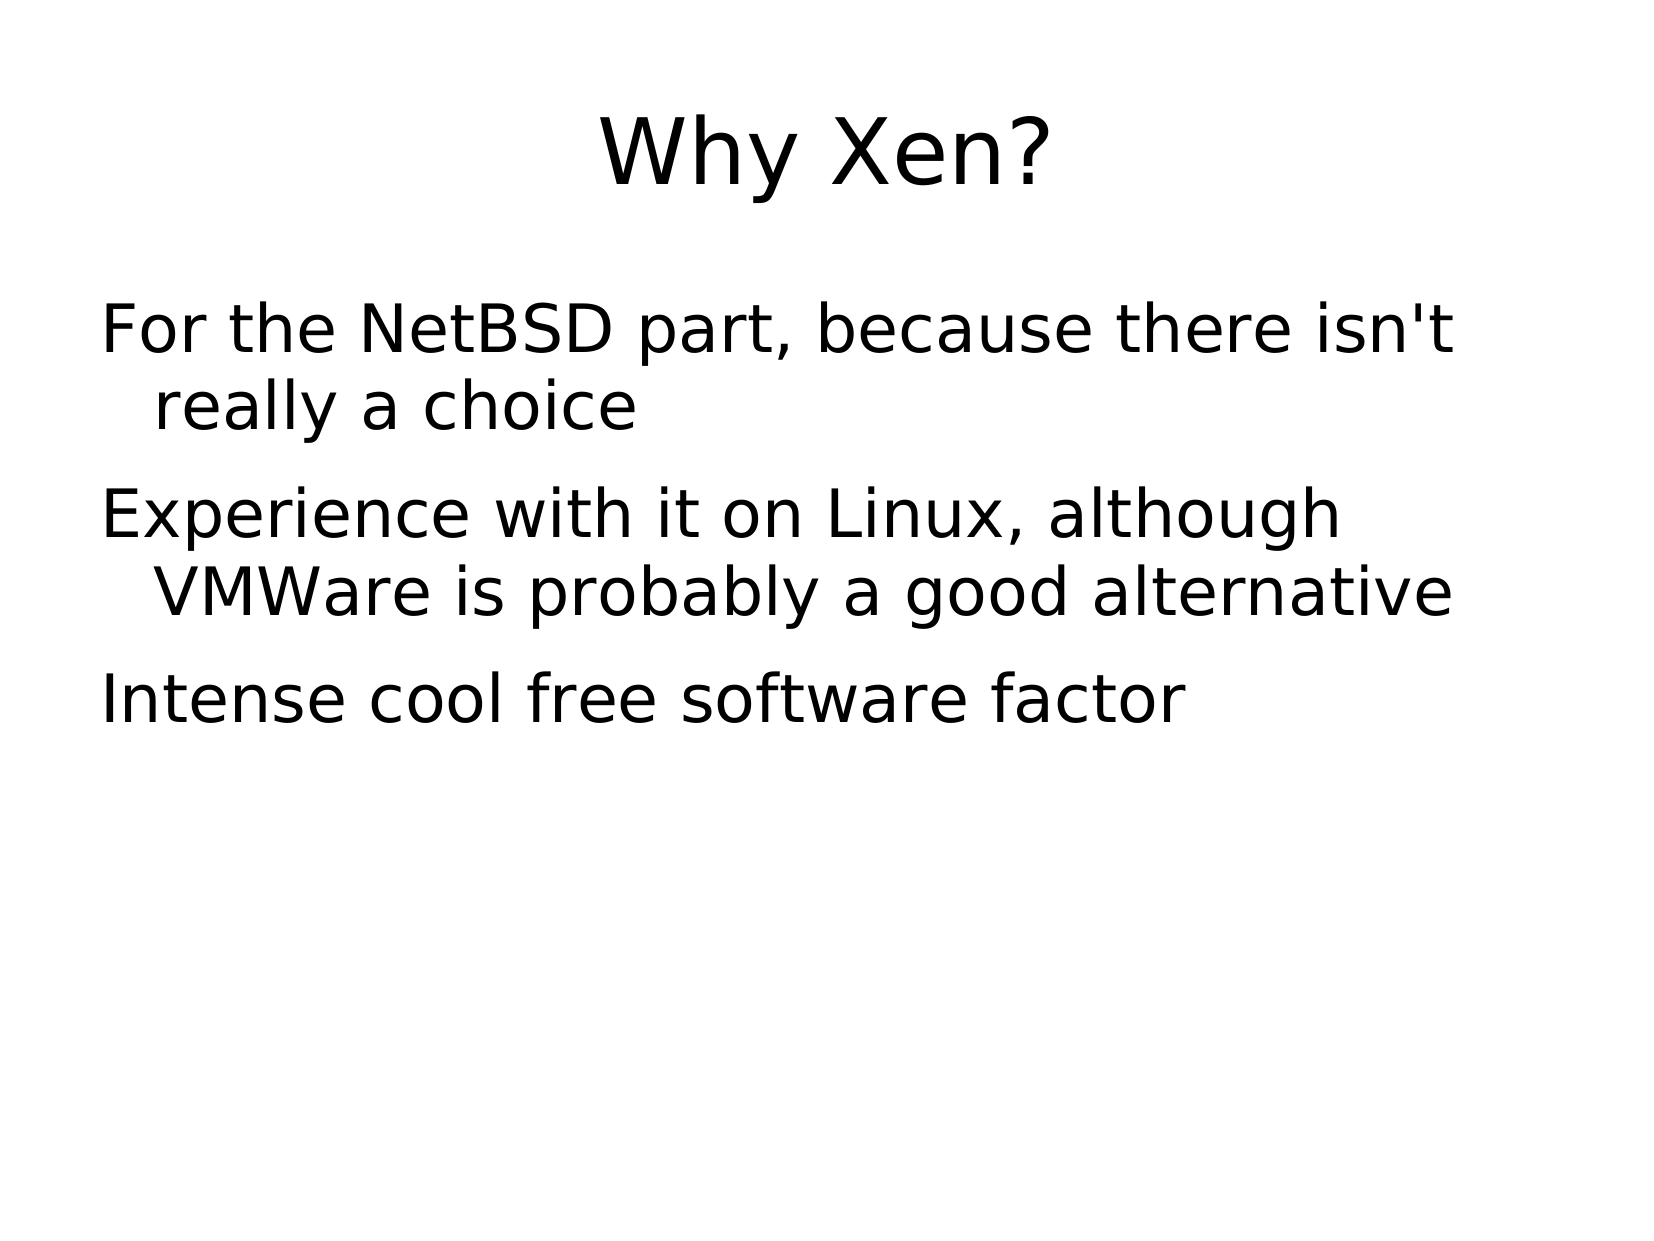

# Why Xen?
For the NetBSD part, because there isn't really a choice
Experience with it on Linux, although VMWare is probably a good alternative
Intense cool free software factor